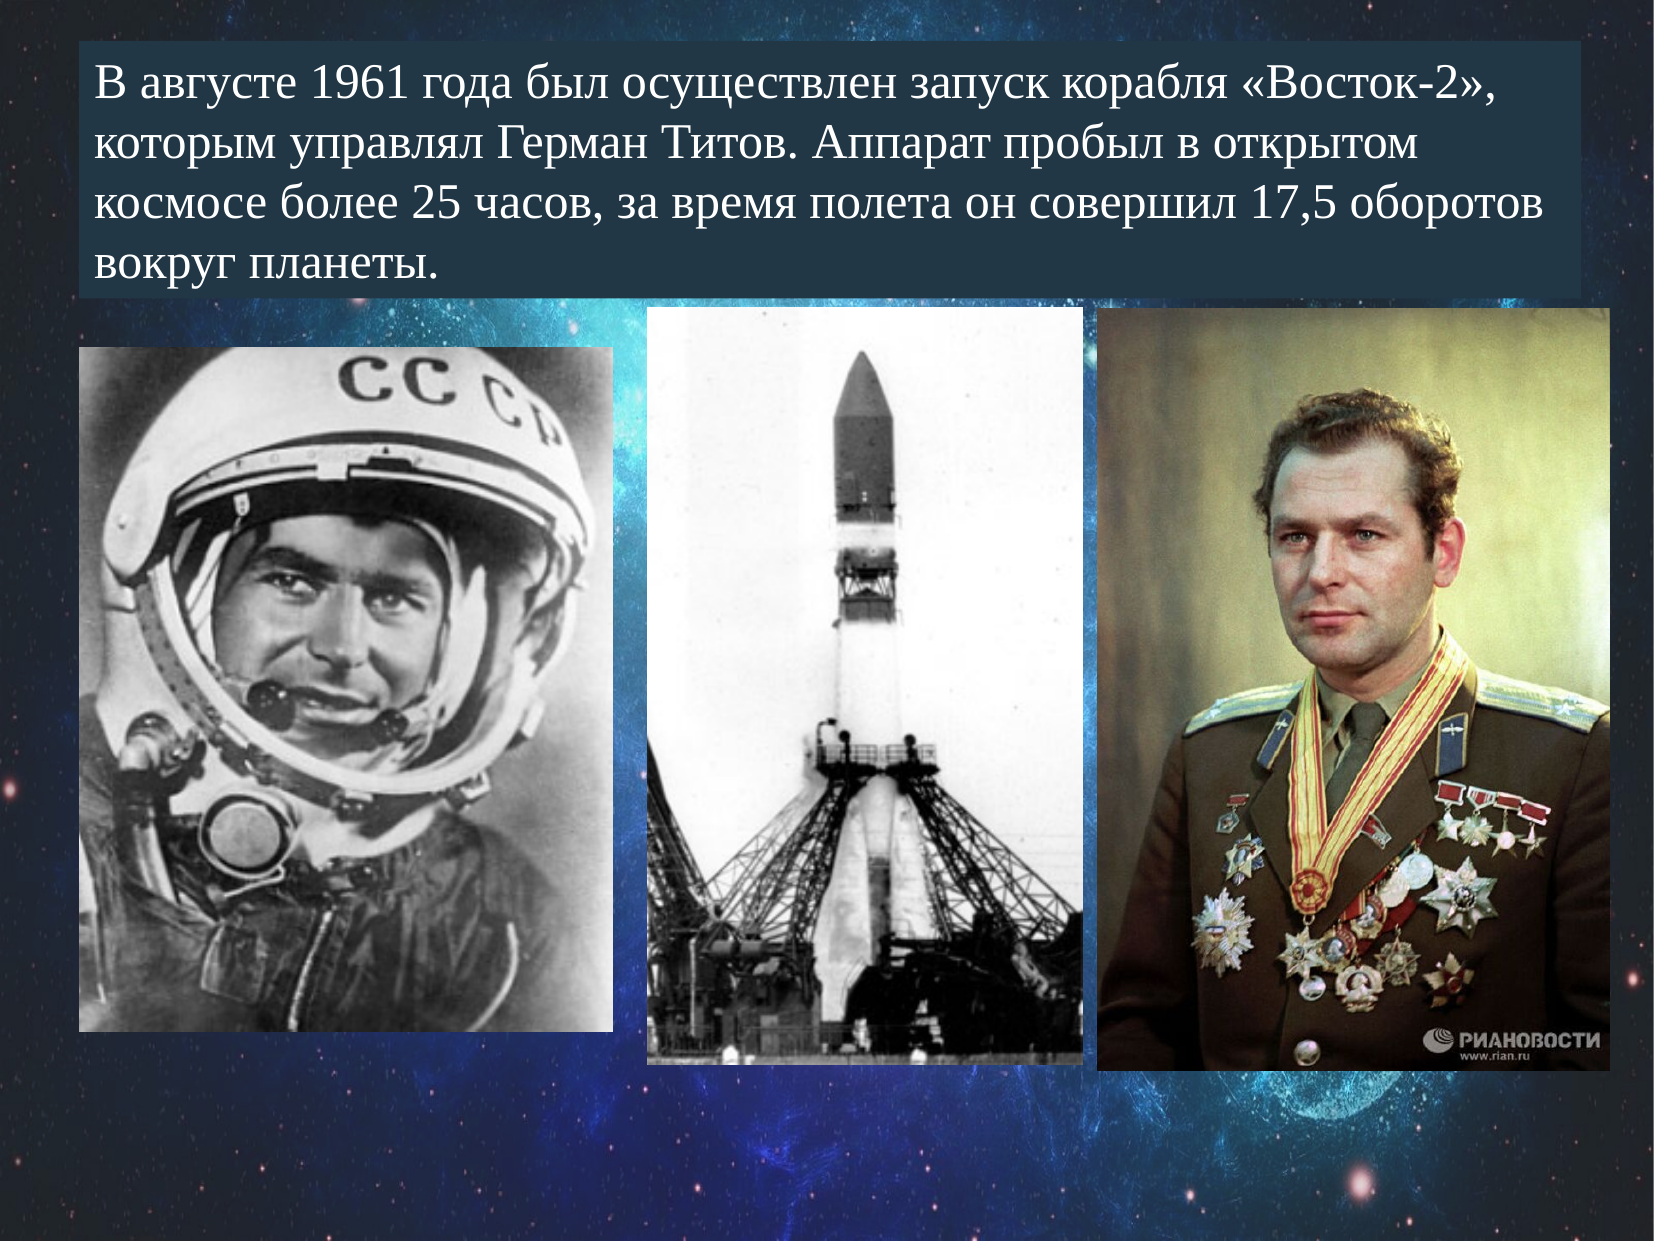

В августе 1961 года был осуществлен запуск корабля «Восток-2», которым управлял Герман Титов. Аппарат пробыл в открытом космосе более 25 часов, за время полета он совершил 17,5 оборотов вокруг планеты.